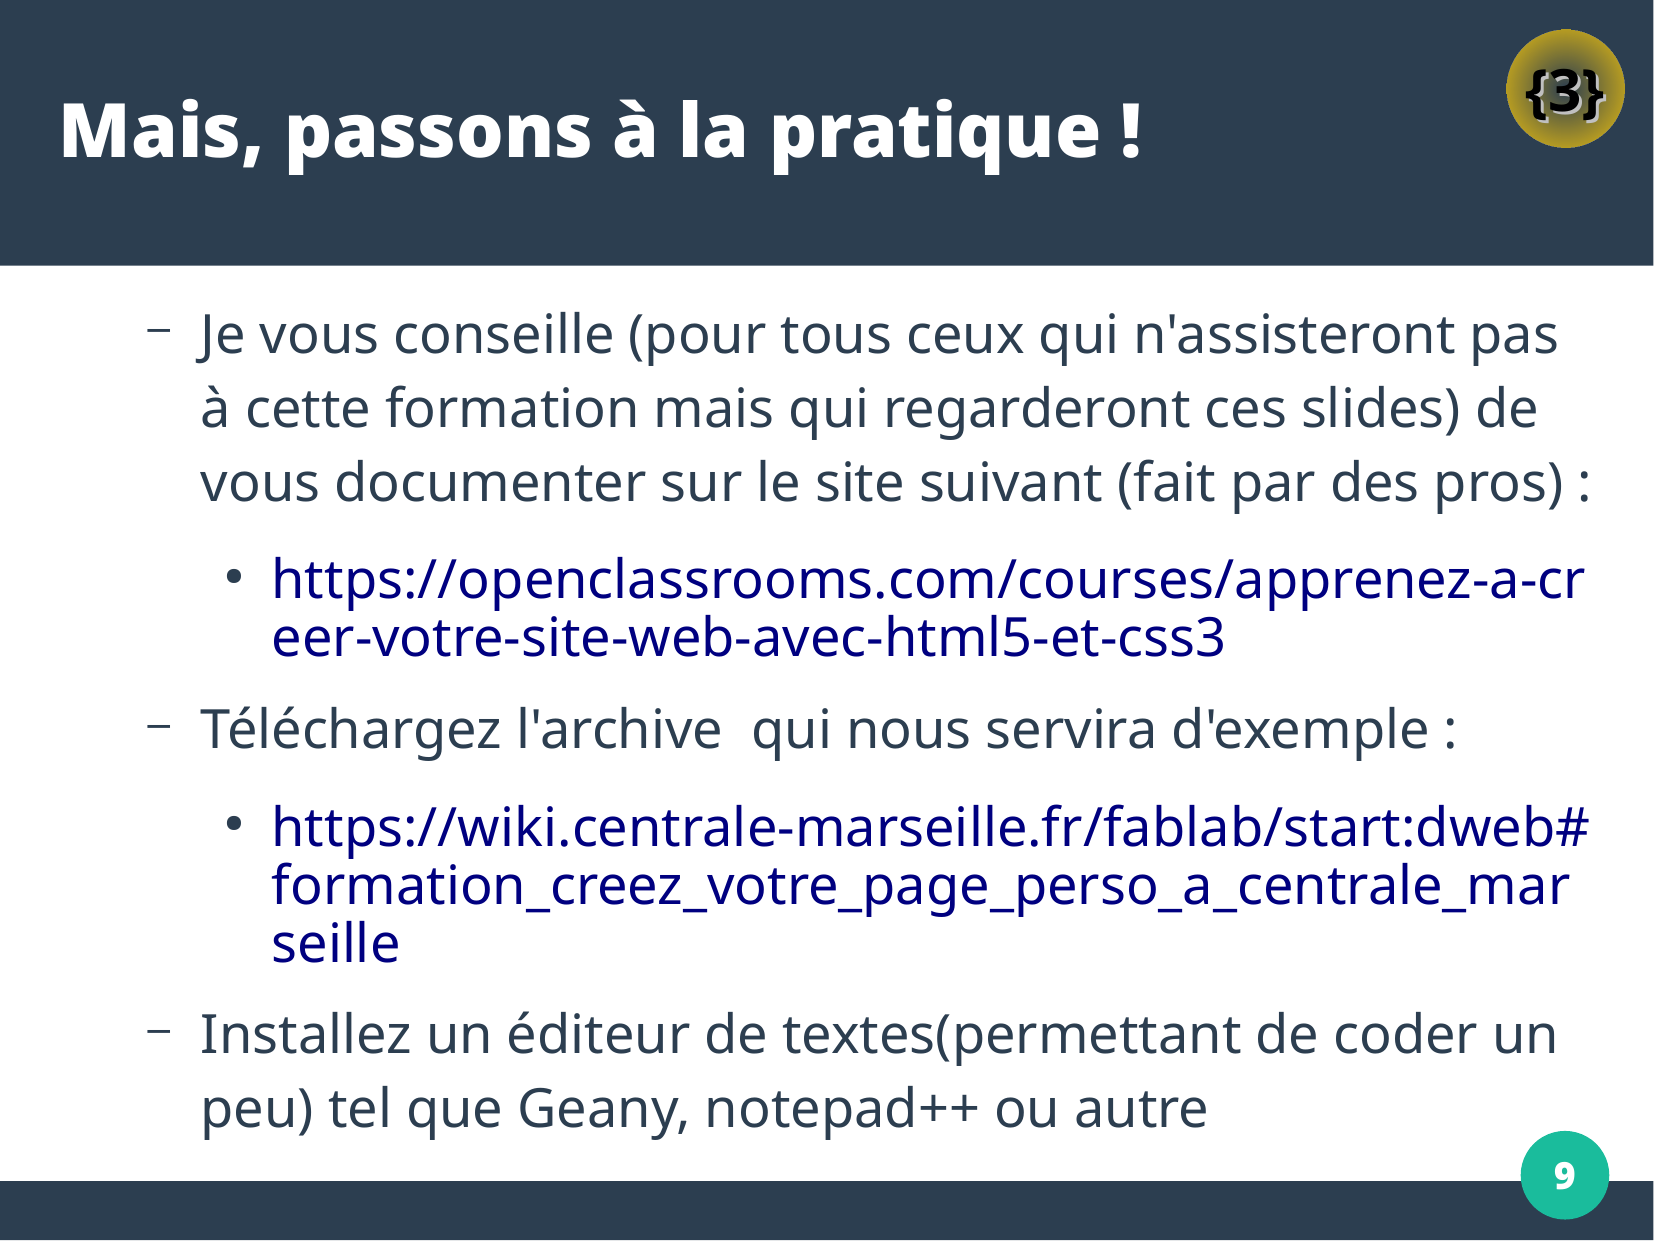

{3}
# Mais, passons à la pratique !
Je vous conseille (pour tous ceux qui n'assisteront pas à cette formation mais qui regarderont ces slides) de vous documenter sur le site suivant (fait par des pros) :
https://openclassrooms.com/courses/apprenez-a-creer-votre-site-web-avec-html5-et-css3
Téléchargez l'archive qui nous servira d'exemple :
https://wiki.centrale-marseille.fr/fablab/start:dweb#formation_creez_votre_page_perso_a_centrale_marseille
Installez un éditeur de textes(permettant de coder un peu) tel que Geany, notepad++ ou autre
9